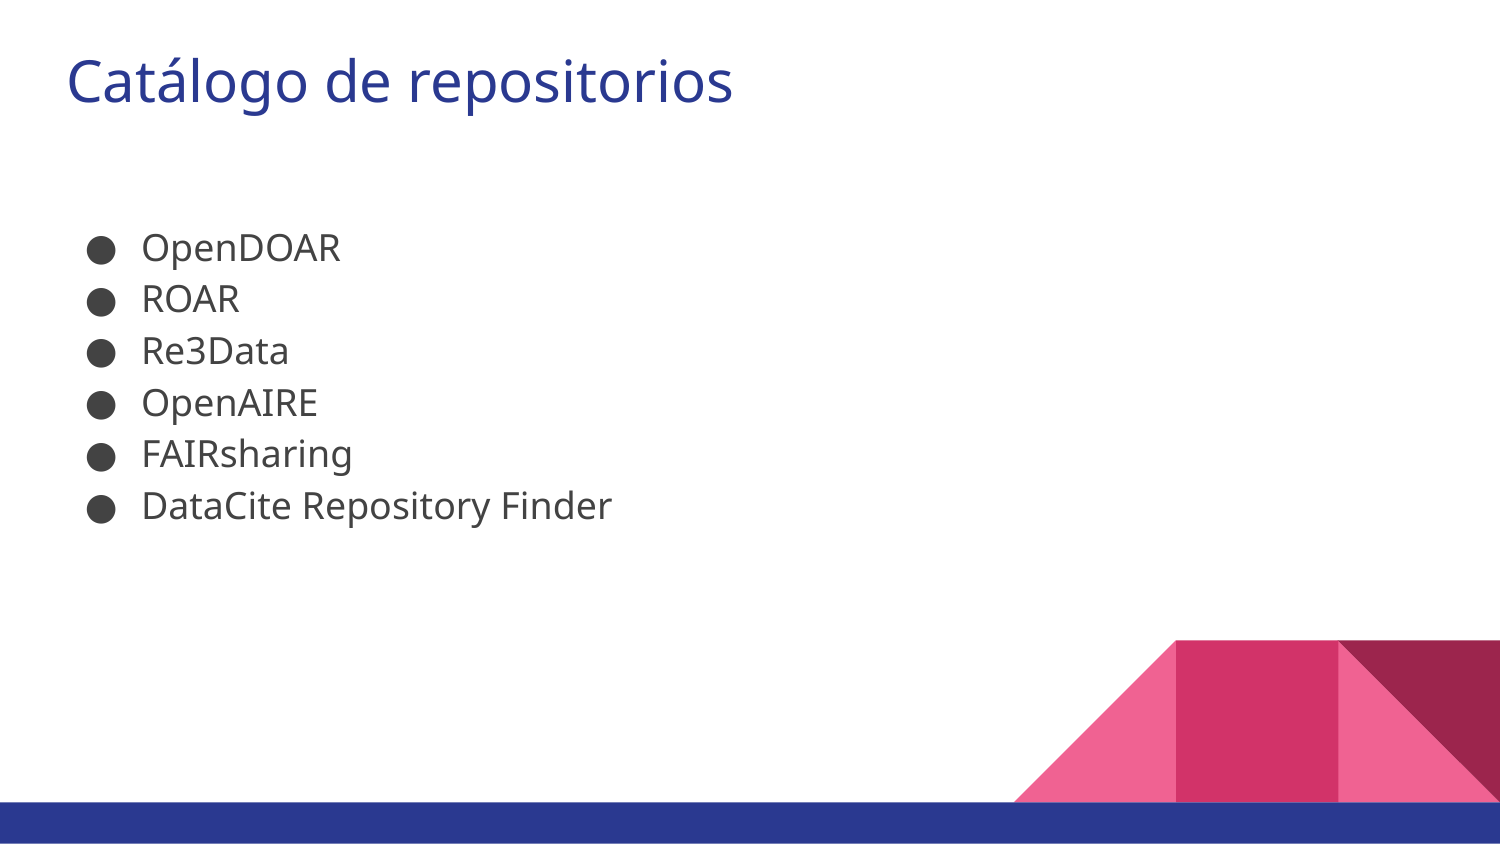

# Catálogo de repositorios
OpenDOAR
ROAR
Re3Data
OpenAIRE
FAIRsharing
DataCite Repository Finder